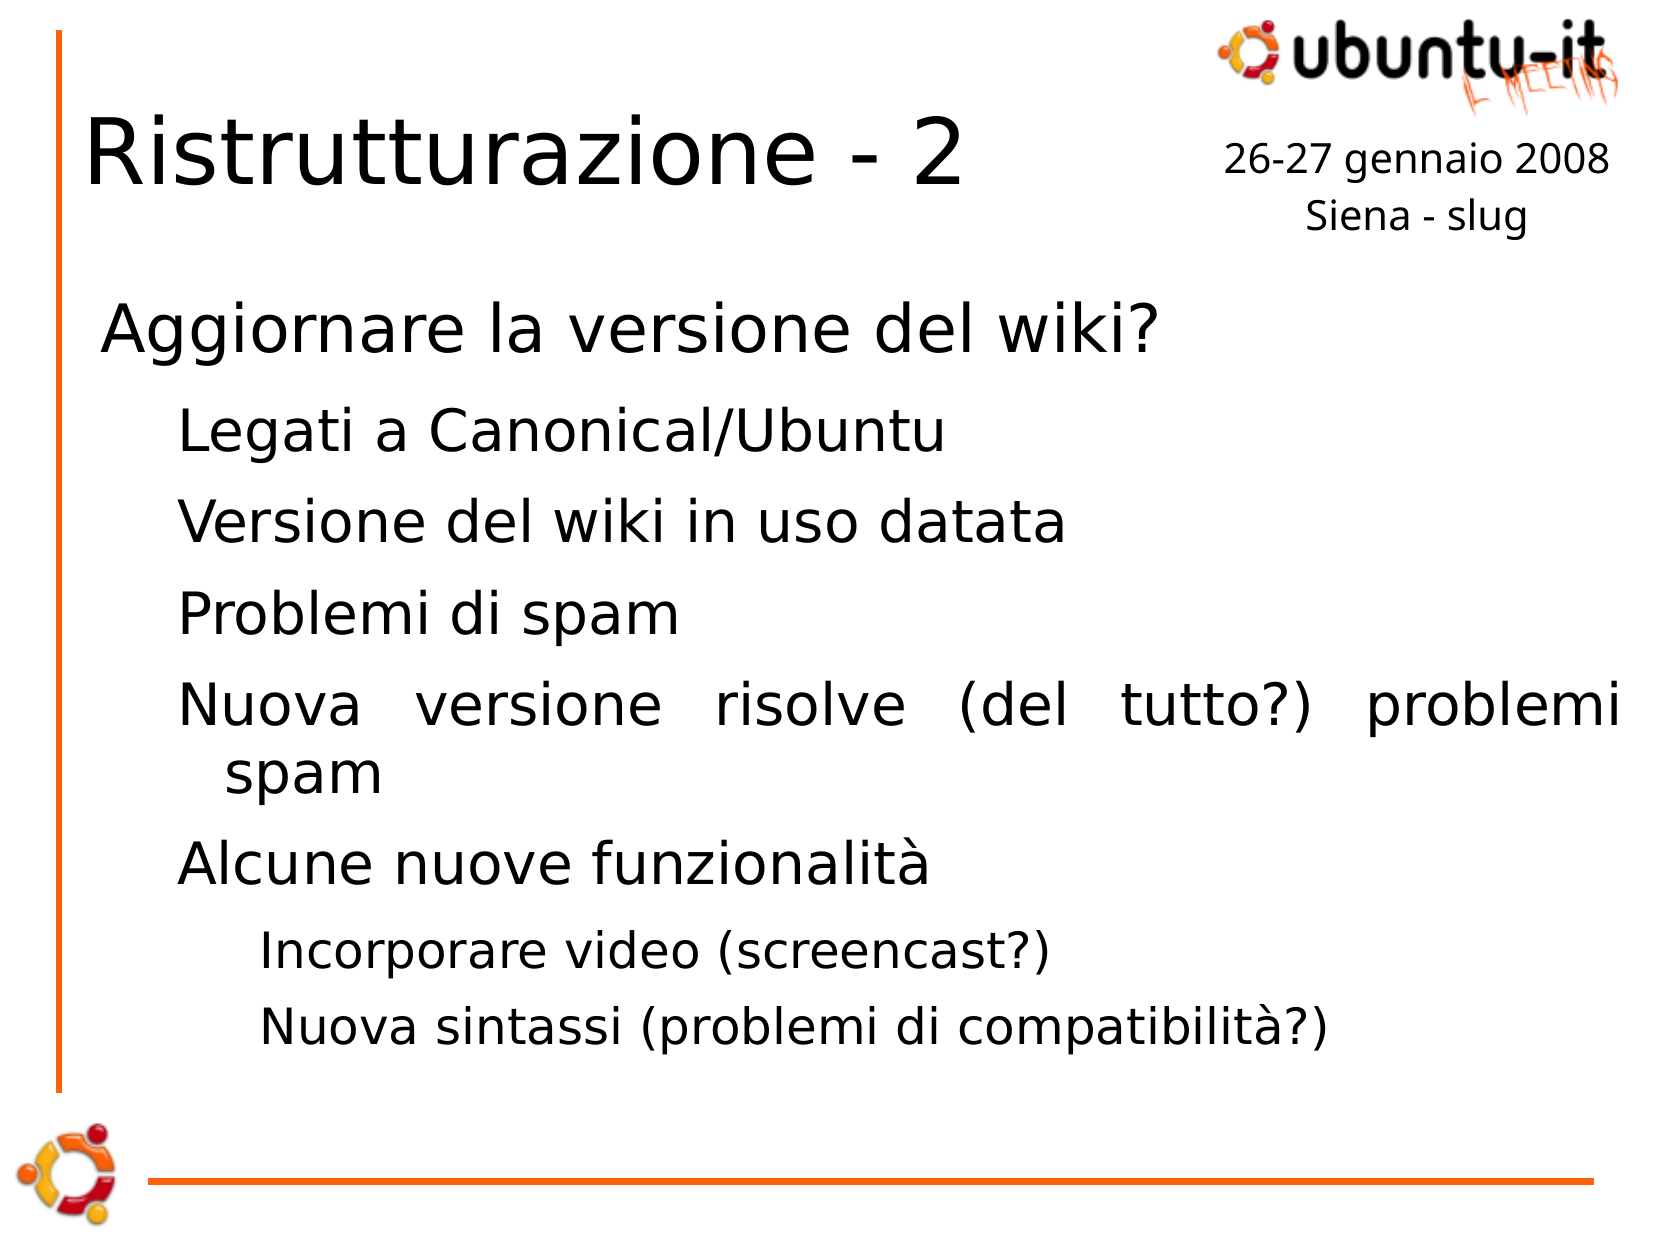

# Ristrutturazione - 2
Aggiornare la versione del wiki?
Legati a Canonical/Ubuntu
Versione del wiki in uso datata
Problemi di spam
Nuova versione risolve (del tutto?) problemi spam
Alcune nuove funzionalità
Incorporare video (screencast?)
Nuova sintassi (problemi di compatibilità?)